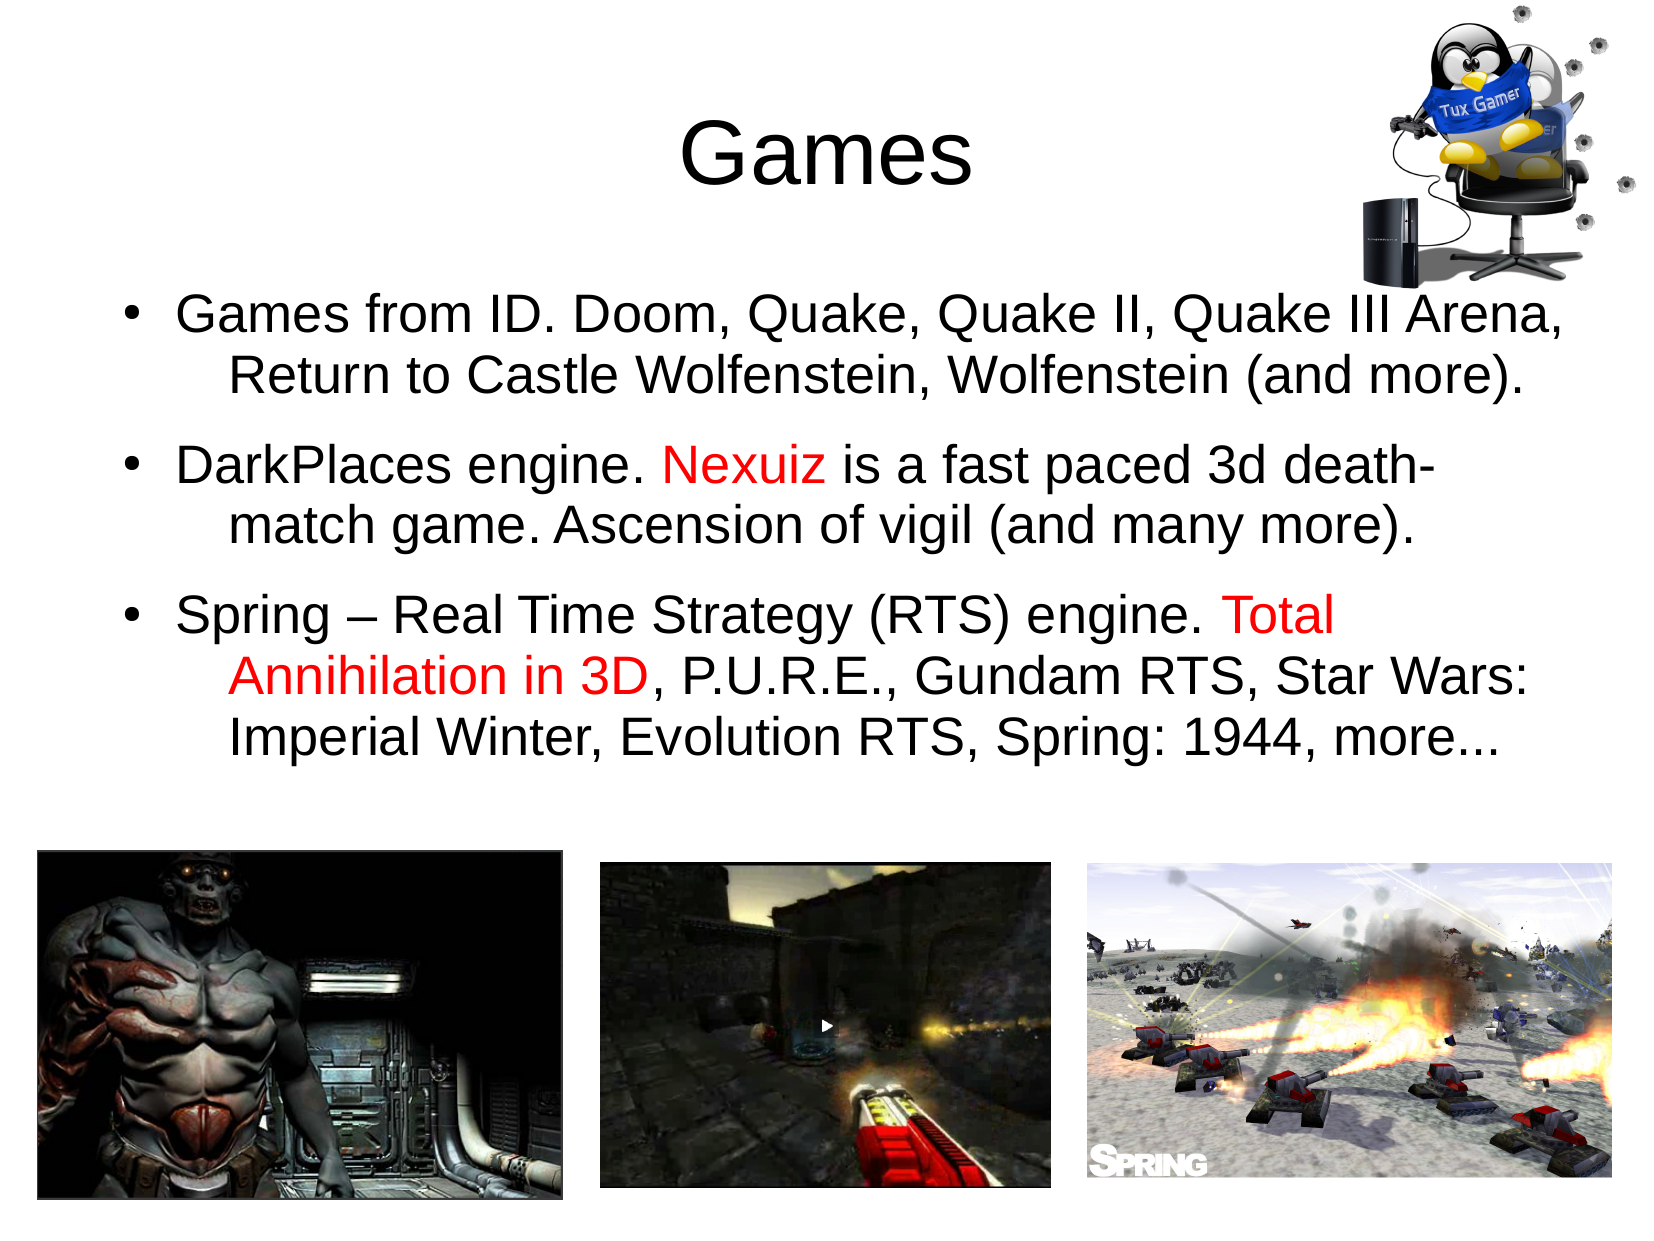

# Games
Games from ID. Doom, Quake, Quake II, Quake III Arena, Return to Castle Wolfenstein, Wolfenstein (and more).
DarkPlaces engine. Nexuiz is a fast paced 3d death-match game. Ascension of vigil (and many more).
Spring – Real Time Strategy (RTS) engine. Total Annihilation in 3D, P.U.R.E., Gundam RTS, Star Wars: Imperial Winter, Evolution RTS, Spring: 1944, more...